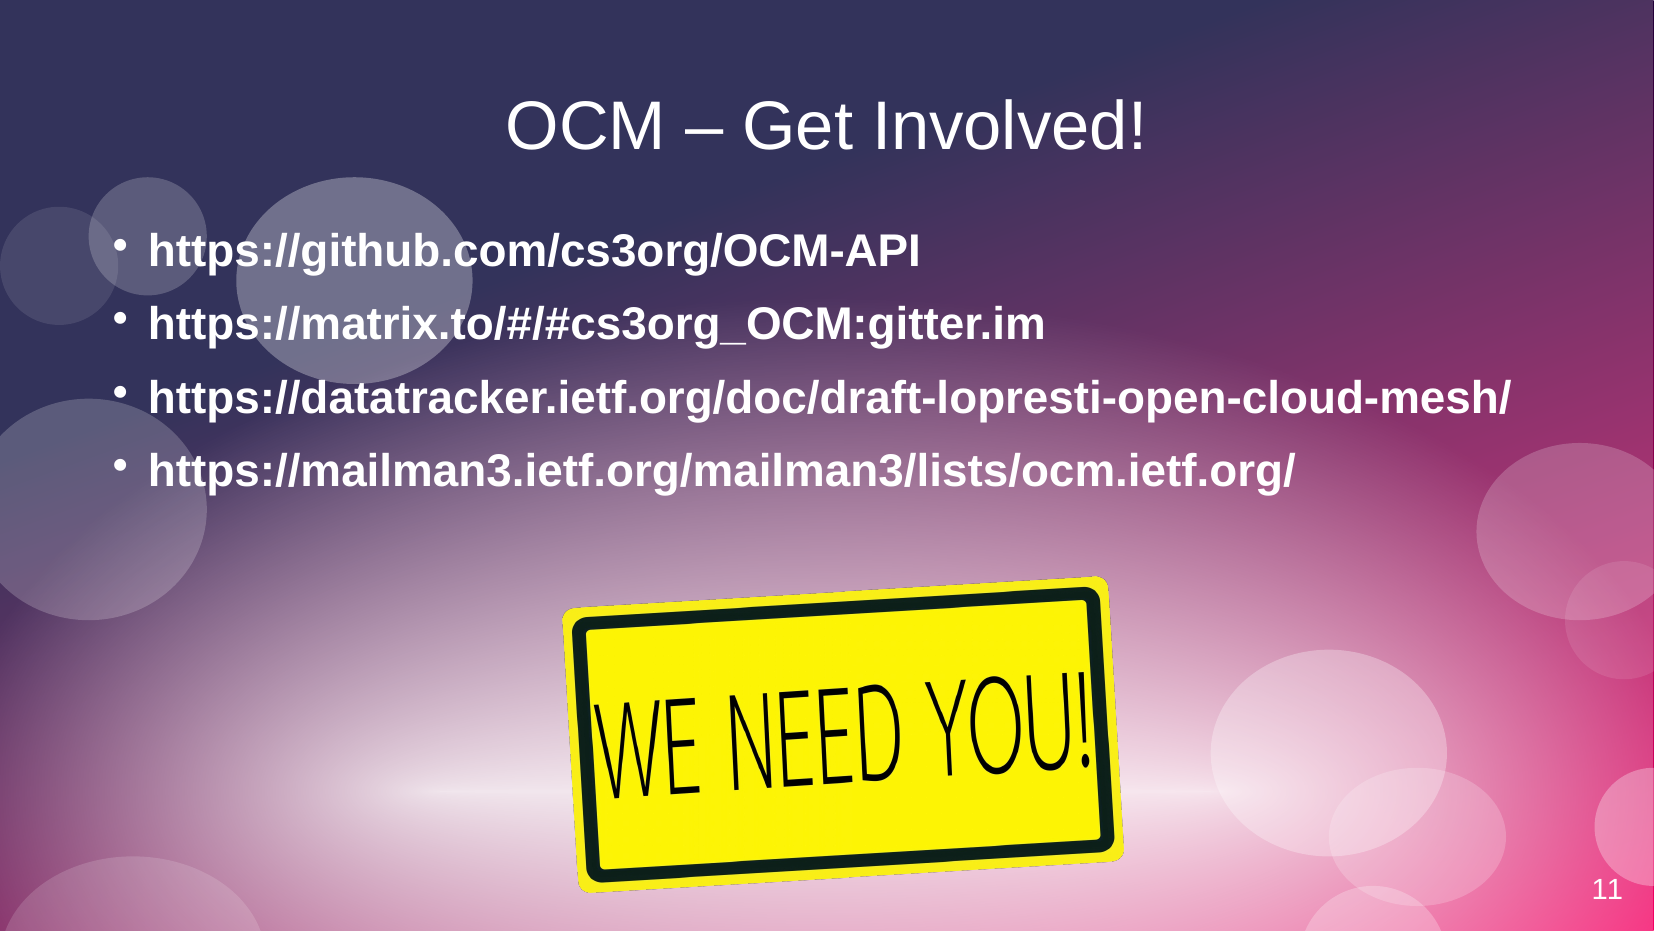

# OCM – Get Involved!
https://github.com/cs3org/OCM-API
https://matrix.to/#/#cs3org_OCM:gitter.im
https://datatracker.ietf.org/doc/draft-lopresti-open-cloud-mesh/
https://mailman3.ietf.org/mailman3/lists/ocm.ietf.org/